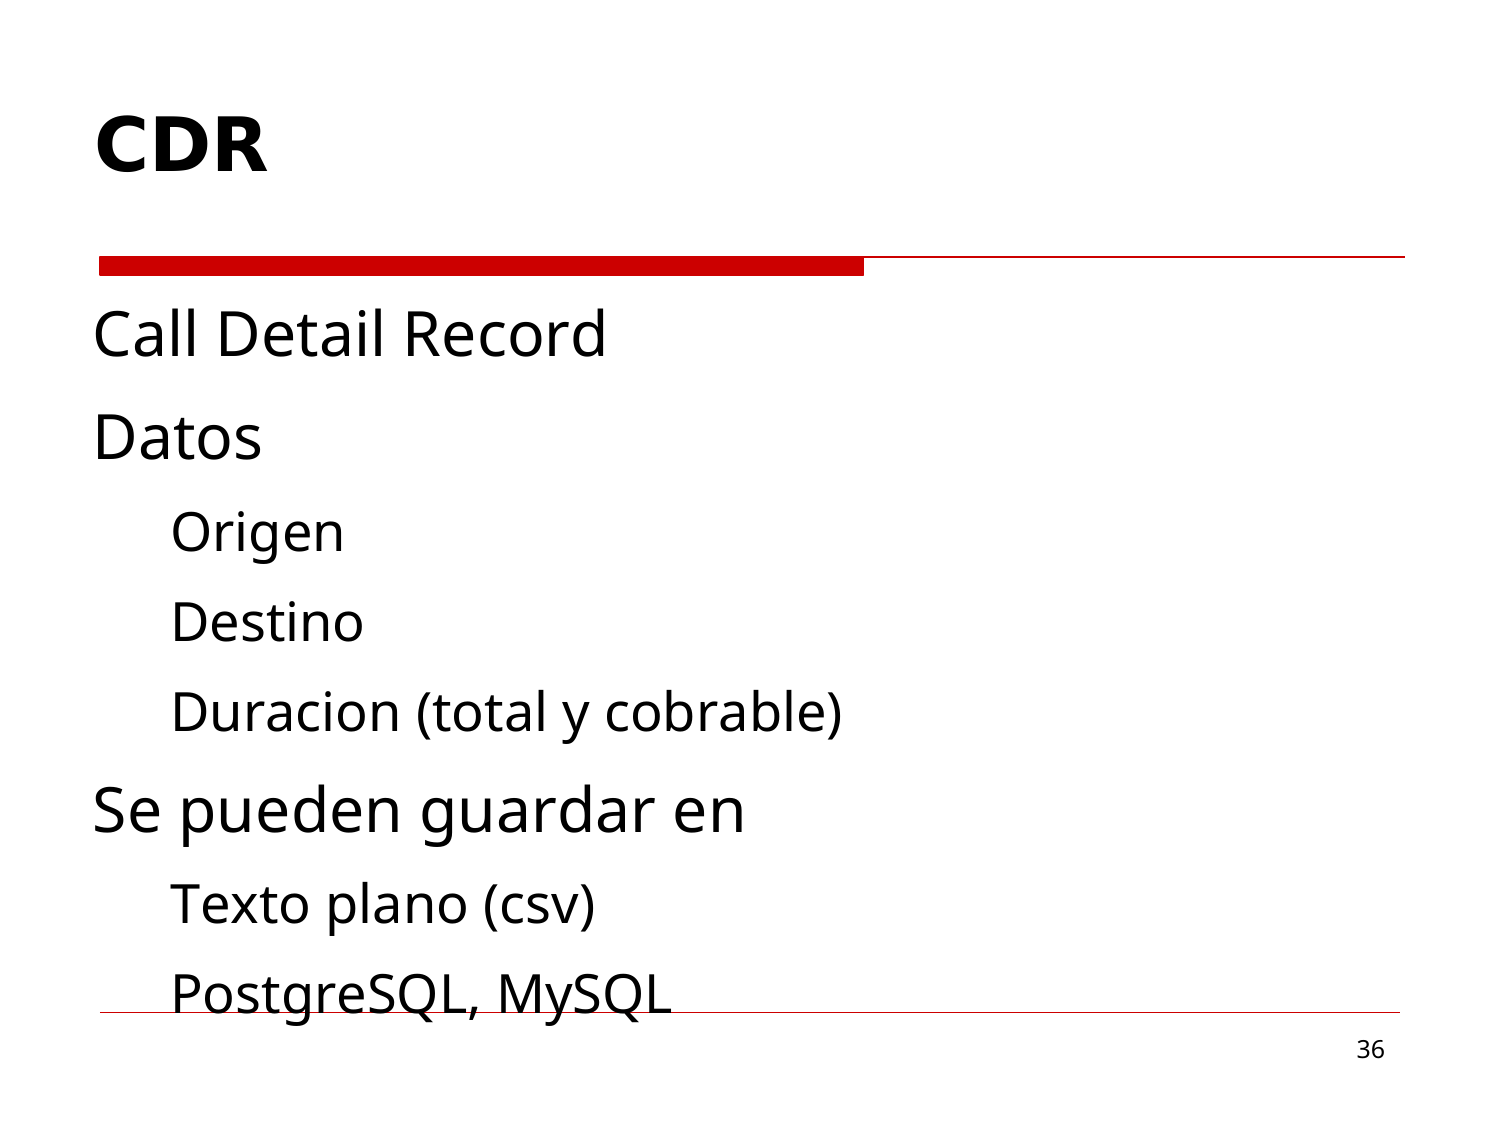

# CDR
Call Detail Record
Datos
Origen
Destino
Duracion (total y cobrable)
Se pueden guardar en
Texto plano (csv)
PostgreSQL, MySQL